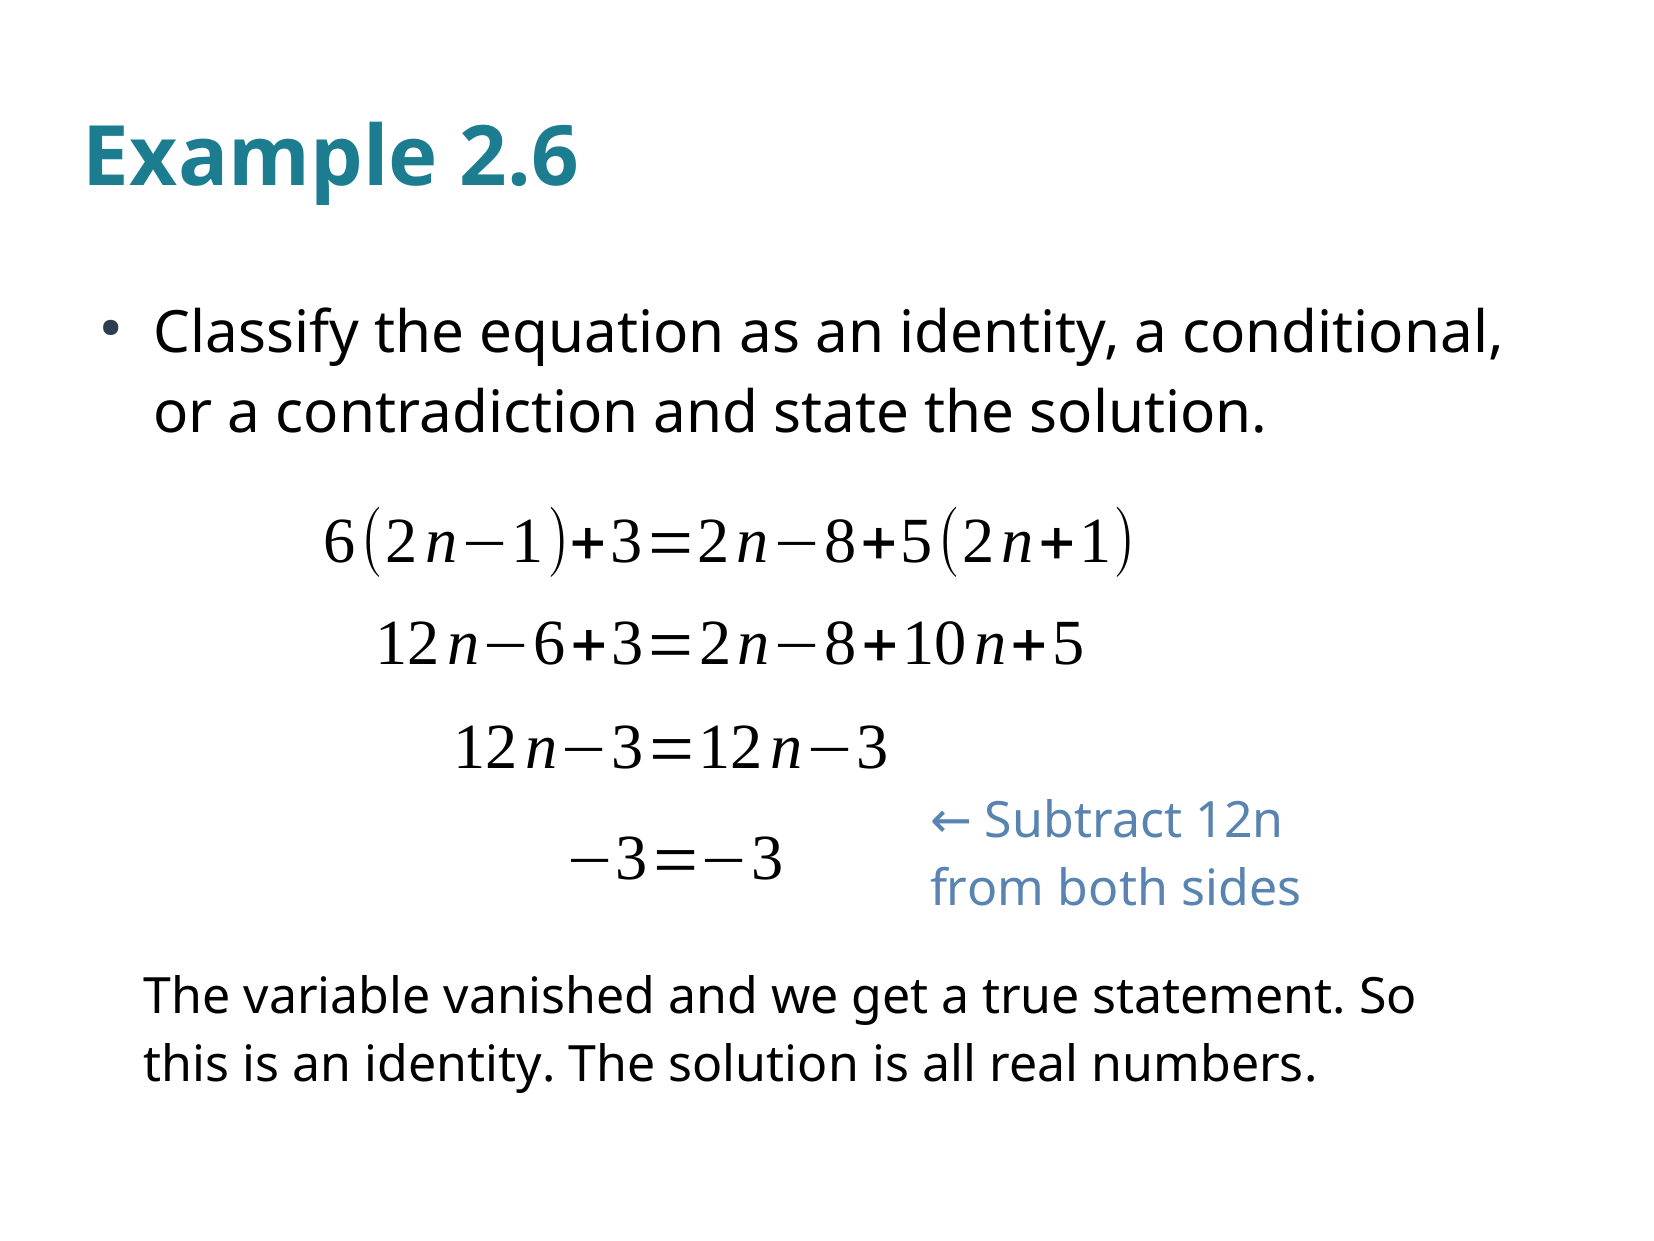

# Example 2.6
Classify the equation as an identity, a conditional, or a contradiction and state the solution.
← Subtract 12n from both sides
The variable vanished and we get a true statement. So this is an identity. The solution is all real numbers.